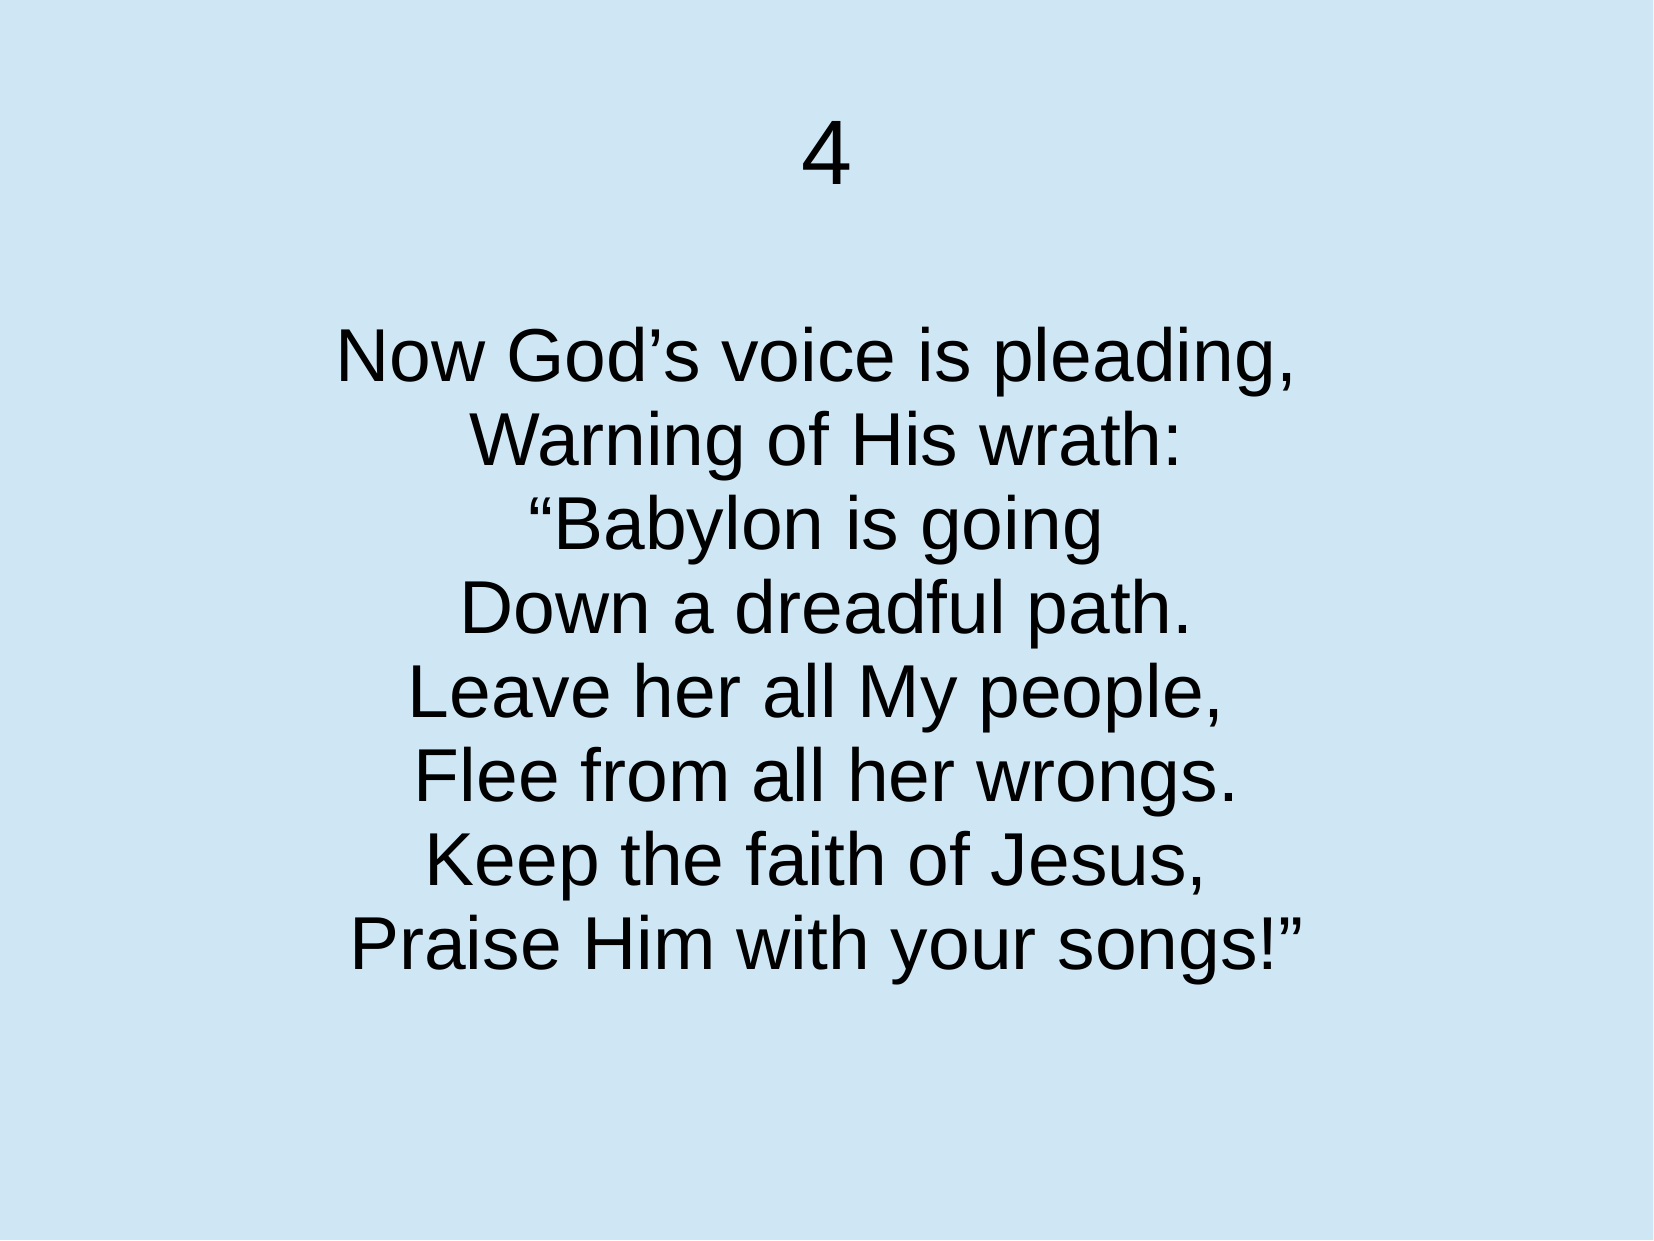

# 4
Now God’s voice is pleading,
Warning of His wrath:
“Babylon is going
Down a dreadful path.
Leave her all My people,
Flee from all her wrongs.
Keep the faith of Jesus,
Praise Him with your songs!”